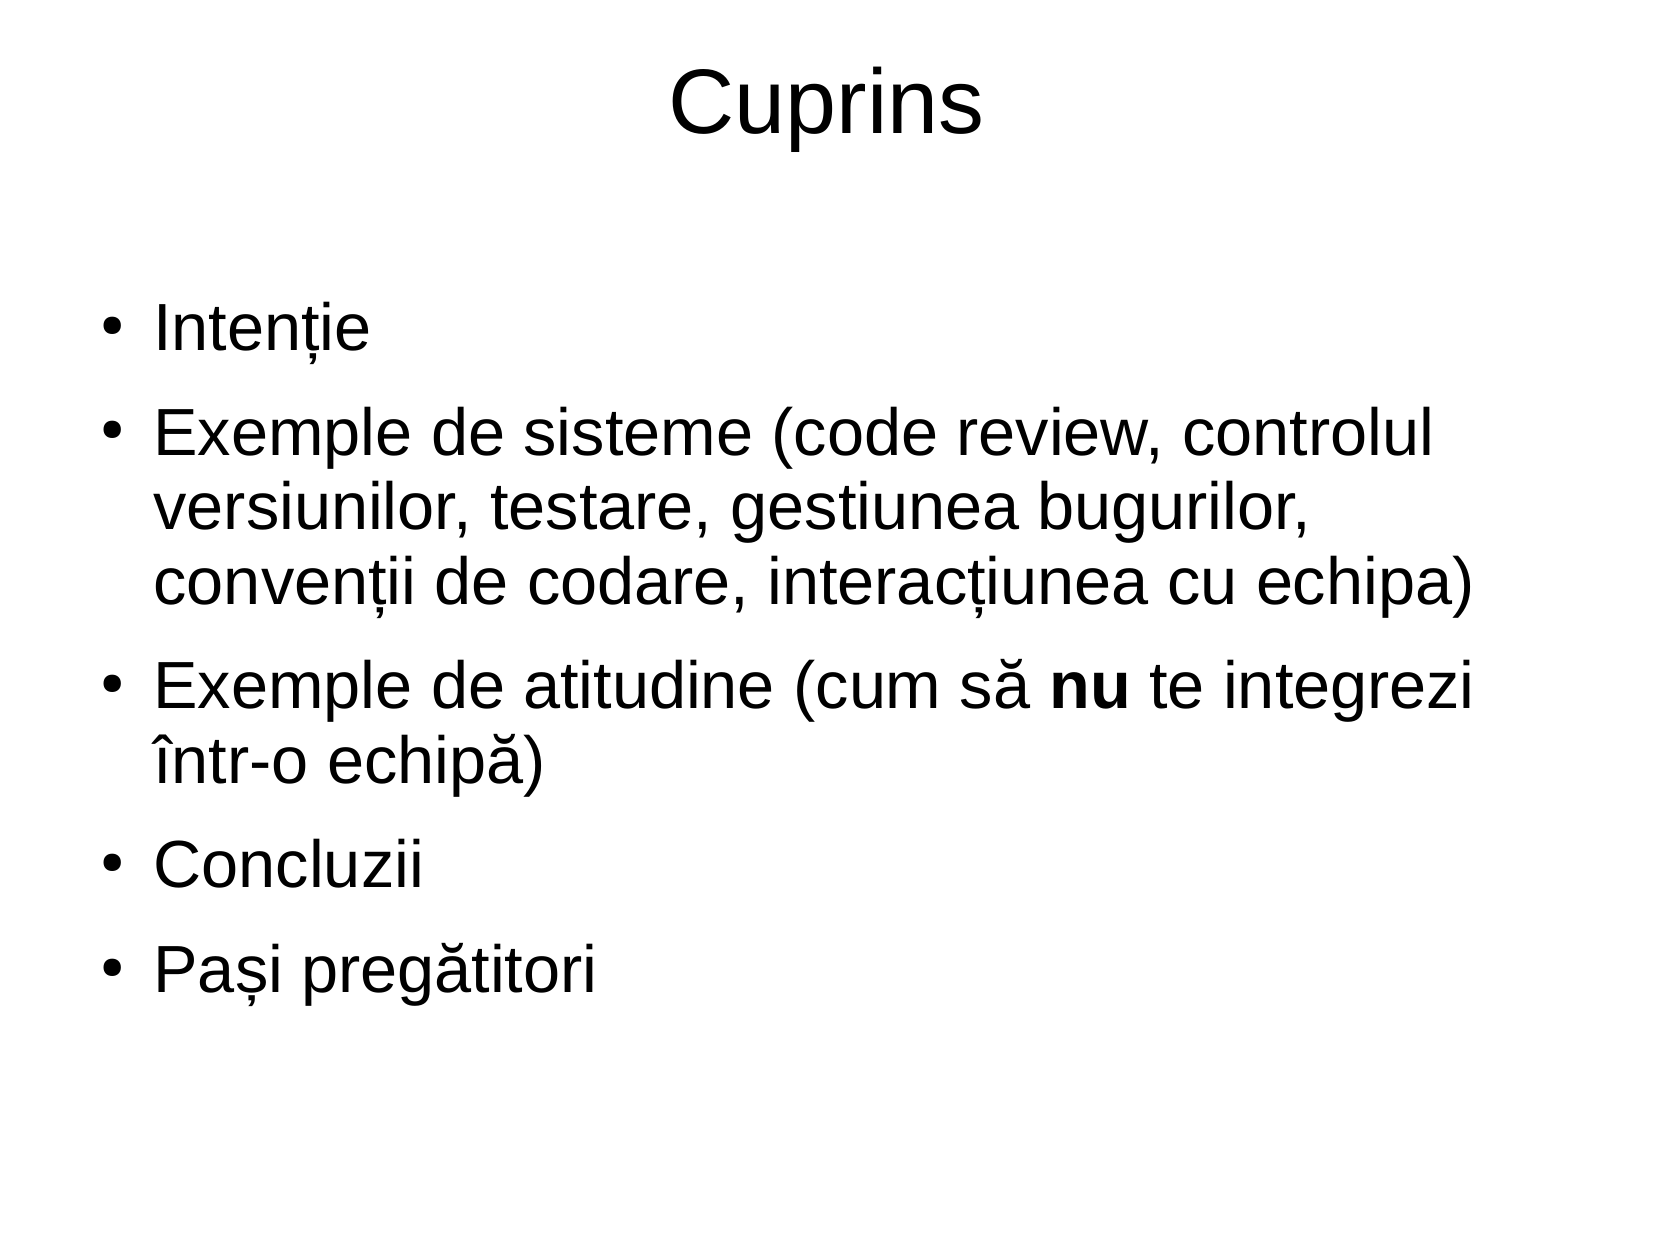

# Cuprins
Intenție
Exemple de sisteme (code review, controlul versiunilor, testare, gestiunea bugurilor, convenții de codare, interacțiunea cu echipa)
Exemple de atitudine (cum să nu te integrezi într-o echipă)
Concluzii
Pași pregătitori